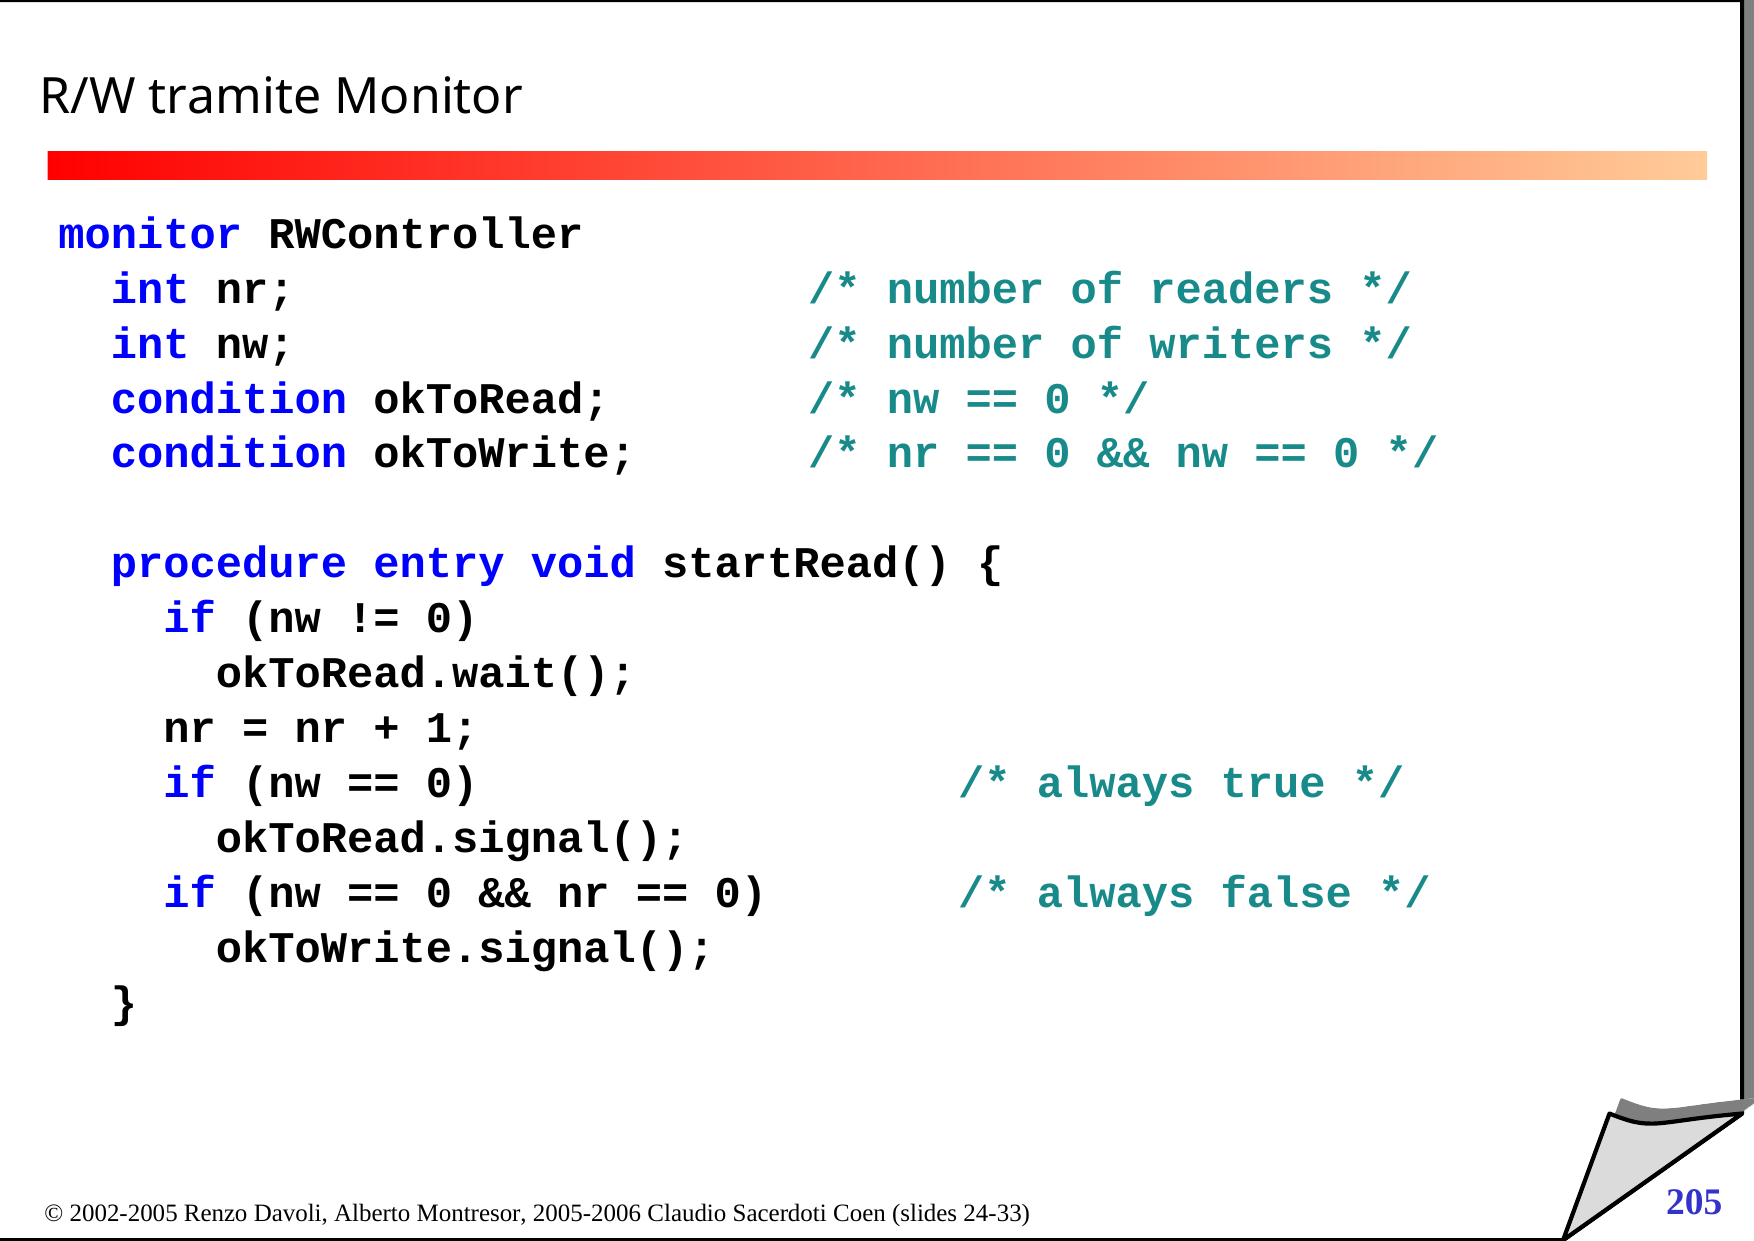

# R/W tramite Monitor
monitor RWController
 int nr;				/* number of readers */
 int nw;				/* number of writers */
 condition okToRead;		/* nw == 0 */
 condition okToWrite;		/* nr == 0 && nw == 0 */
 procedure entry void startRead() {
 if (nw != 0)
 okToRead.wait();
 nr = nr + 1;
 if (nw == 0)				/* always true */
 okToRead.signal();
 if (nw == 0 && nr == 0)		/* always false */
 okToWrite.signal();
 }